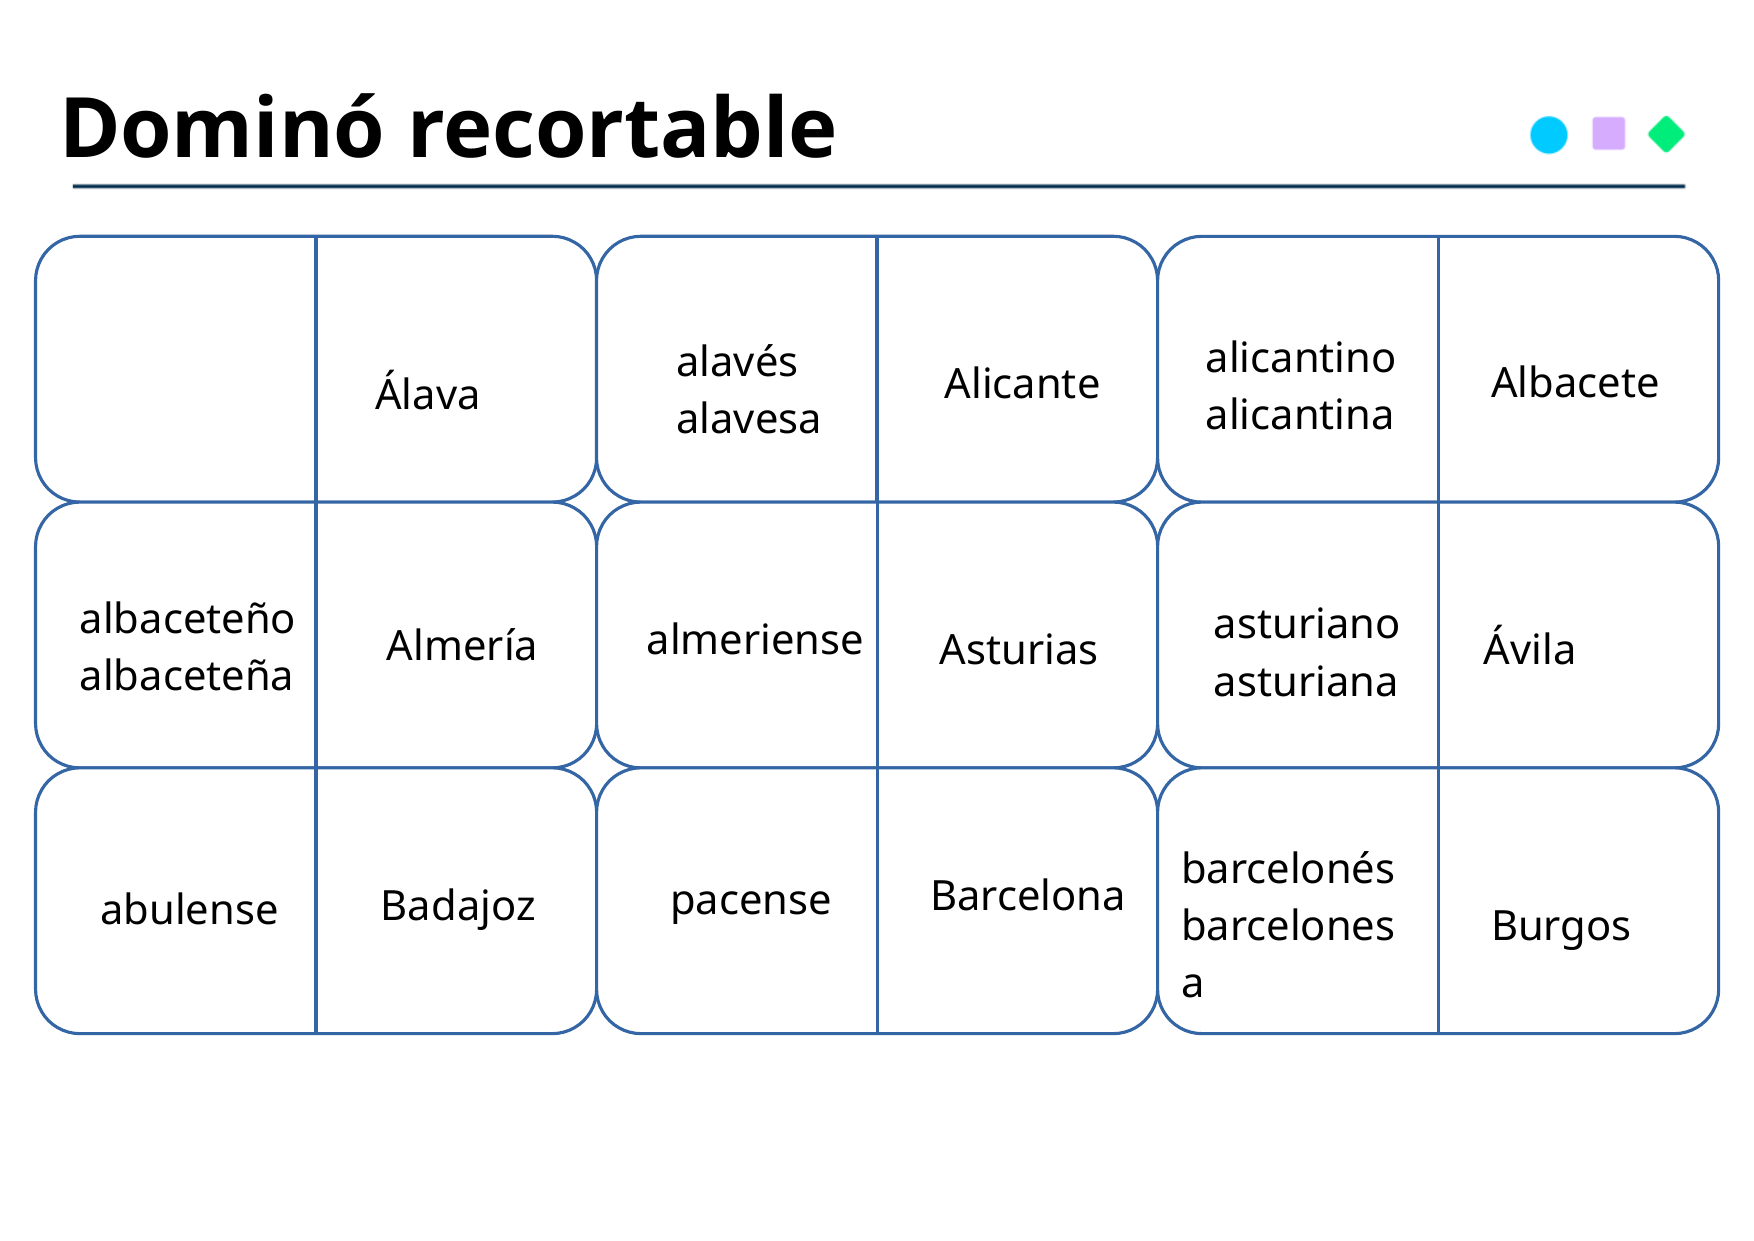

# Dominó recortable
Álava
alicantino
alicantina
alavés
alavesa
Albacete
Alicante
albaceteño
albaceteña
asturiano
asturiana
almeriense
Almería
Asturias
Ávila
barcelonés
barcelonesa
Barcelona
pacense
Badajoz
abulense
Burgos